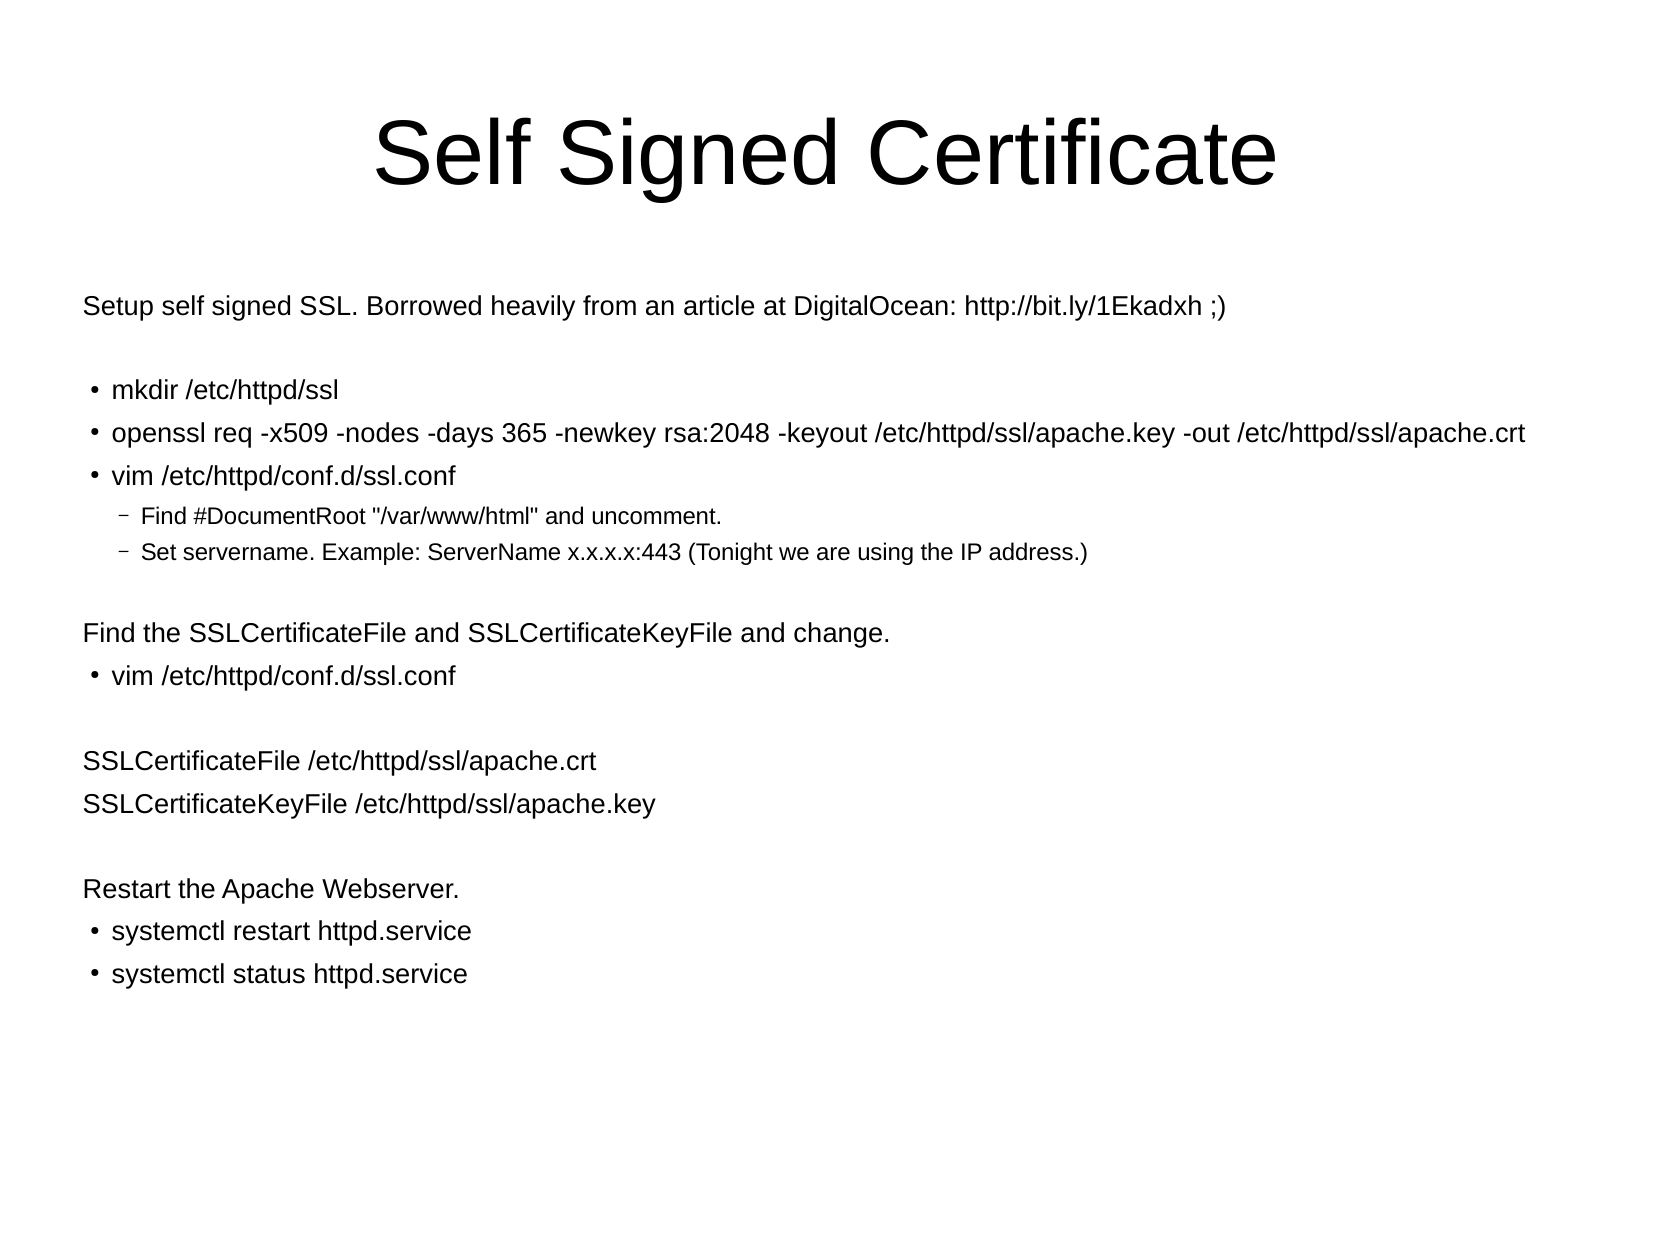

# Self Signed Certificate
Setup self signed SSL. Borrowed heavily from an article at DigitalOcean: http://bit.ly/1Ekadxh ;)
mkdir /etc/httpd/ssl
openssl req -x509 -nodes -days 365 -newkey rsa:2048 -keyout /etc/httpd/ssl/apache.key -out /etc/httpd/ssl/apache.crt
vim /etc/httpd/conf.d/ssl.conf
Find #DocumentRoot "/var/www/html" and uncomment.
Set servername. Example: ServerName x.x.x.x:443 (Tonight we are using the IP address.)
Find the SSLCertificateFile and SSLCertificateKeyFile and change.
vim /etc/httpd/conf.d/ssl.conf
SSLCertificateFile /etc/httpd/ssl/apache.crt
SSLCertificateKeyFile /etc/httpd/ssl/apache.key
Restart the Apache Webserver.
systemctl restart httpd.service
systemctl status httpd.service